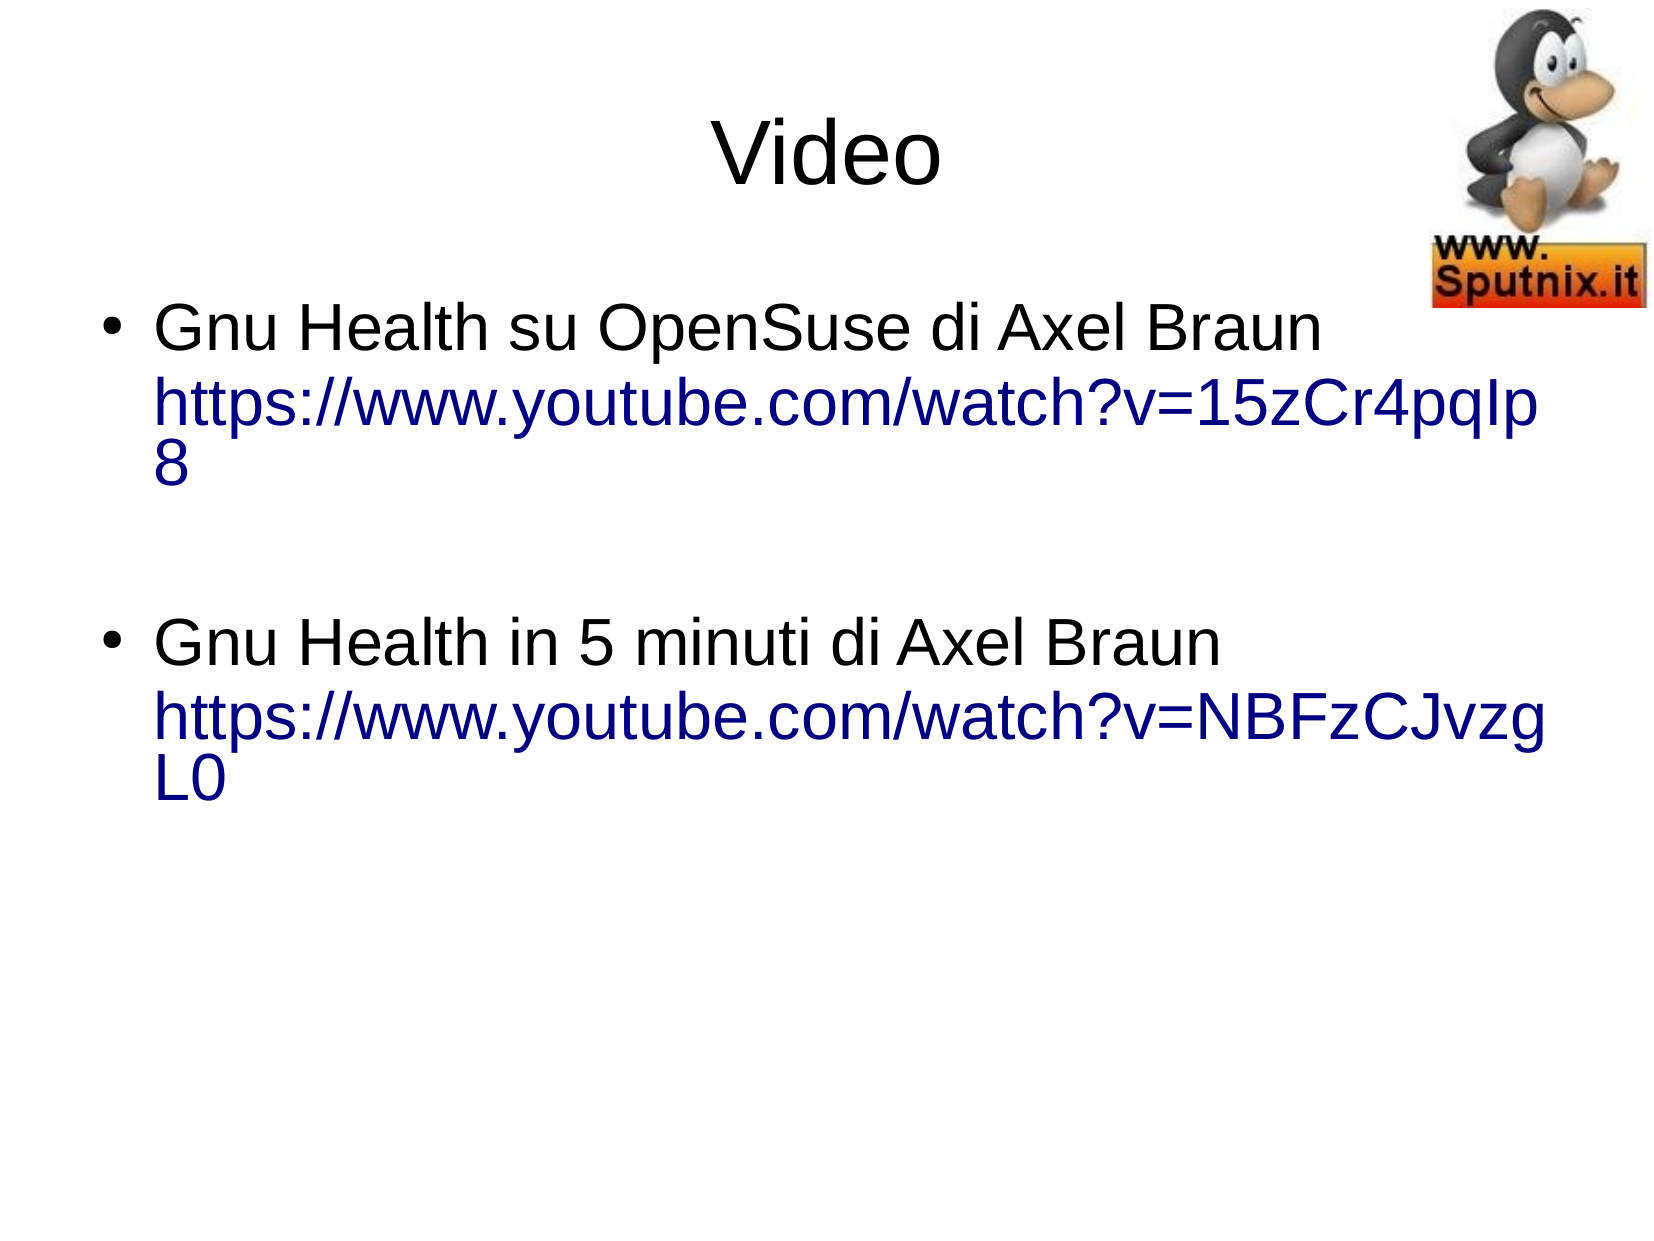

# Video
Gnu Health su OpenSuse di Axel Braun
https://www.youtube.com/watch?v=15zCr4pqIp8
Gnu Health in 5 minuti di Axel Braun
https://www.youtube.com/watch?v=NBFzCJvzgL0